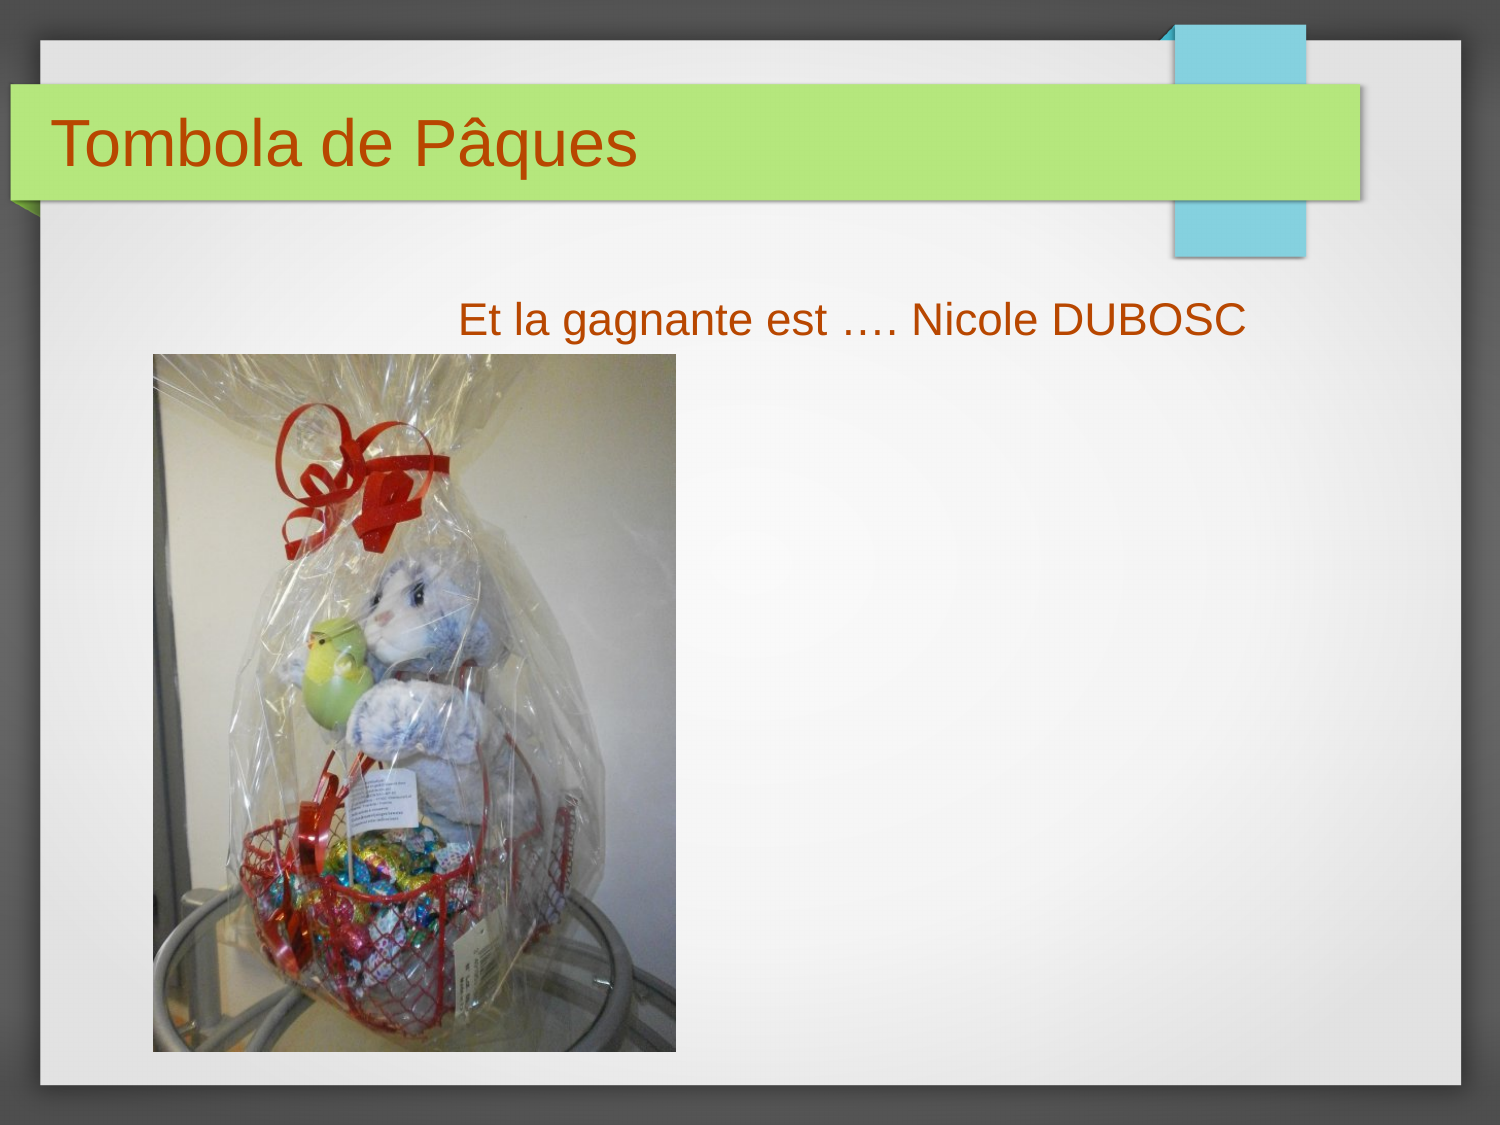

# Tombola de Pâques Et la gagnante est …. Nicole DUBOSC